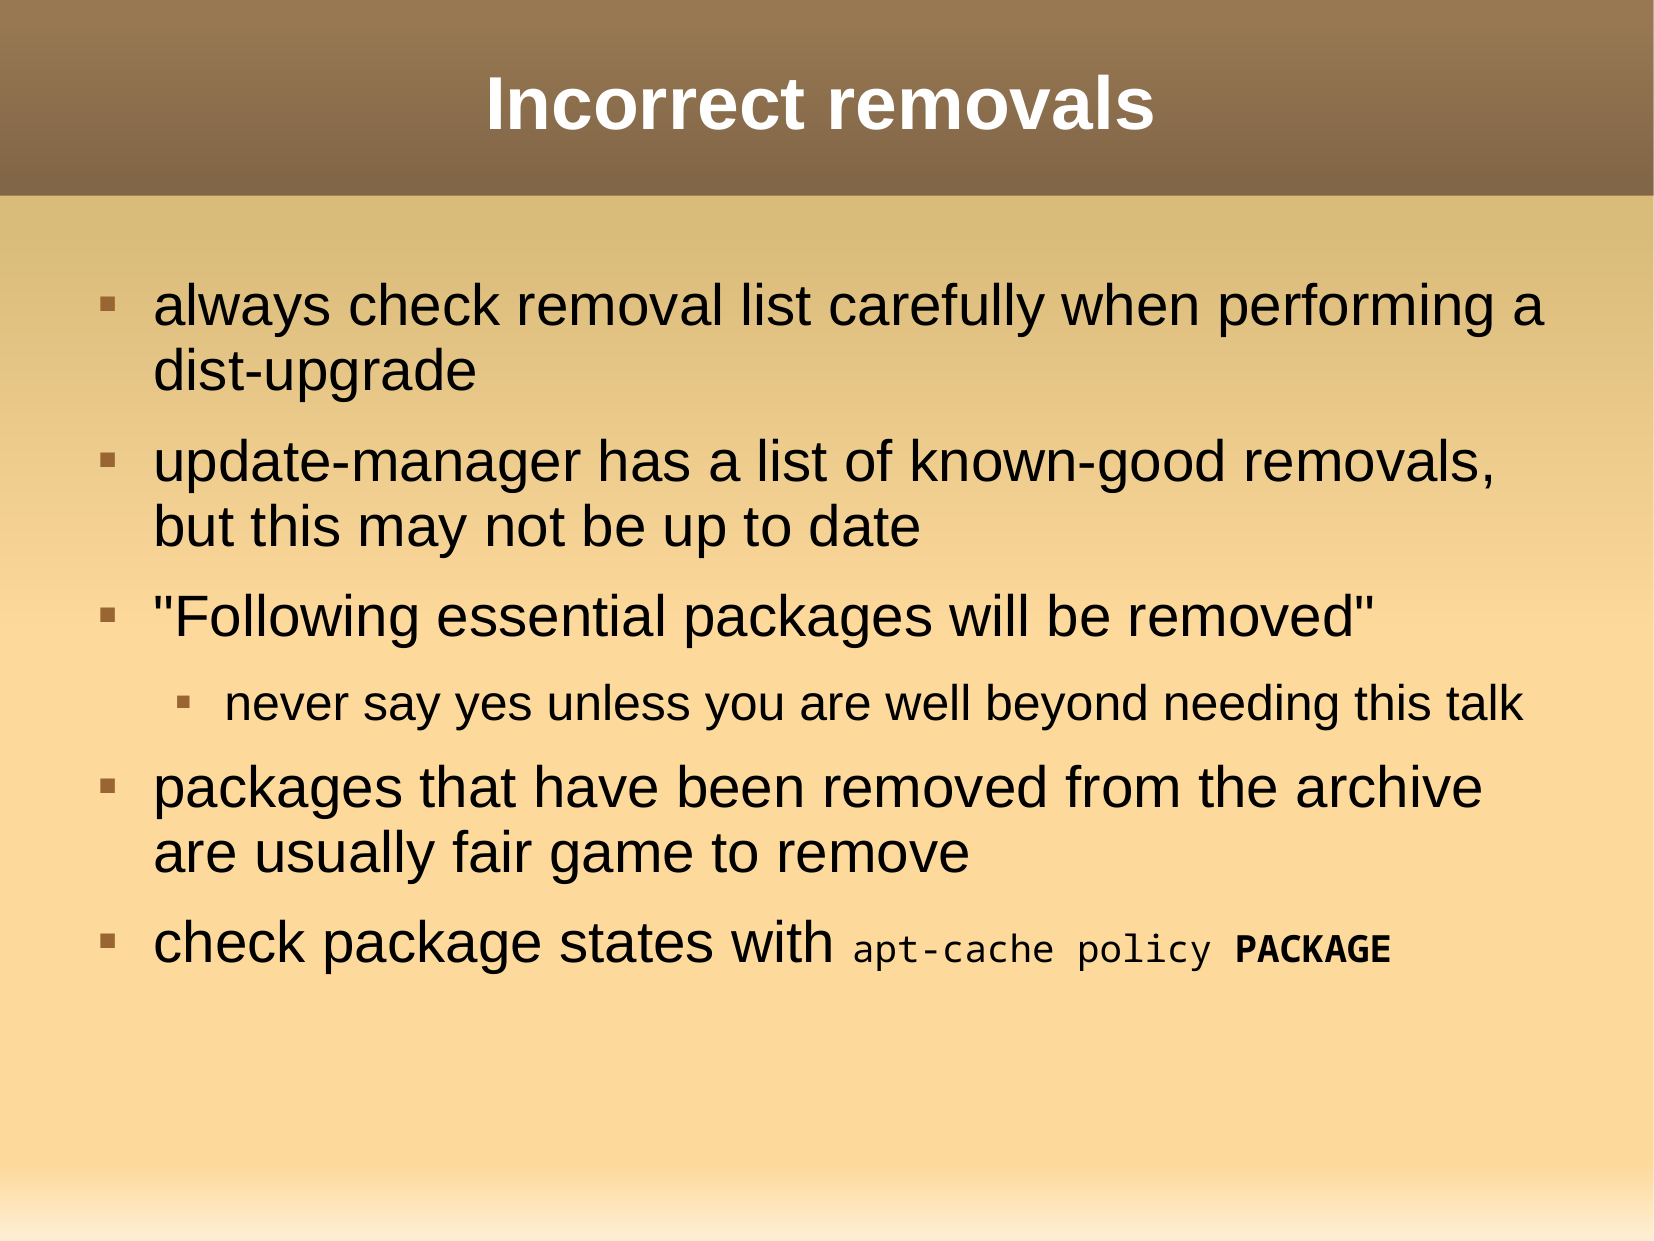

# Incorrect removals
always check removal list carefully when performing a dist-upgrade
update-manager has a list of known-good removals, but this may not be up to date
"Following essential packages will be removed"
never say yes unless you are well beyond needing this talk
packages that have been removed from the archive are usually fair game to remove
check package states with apt-cache policy PACKAGE